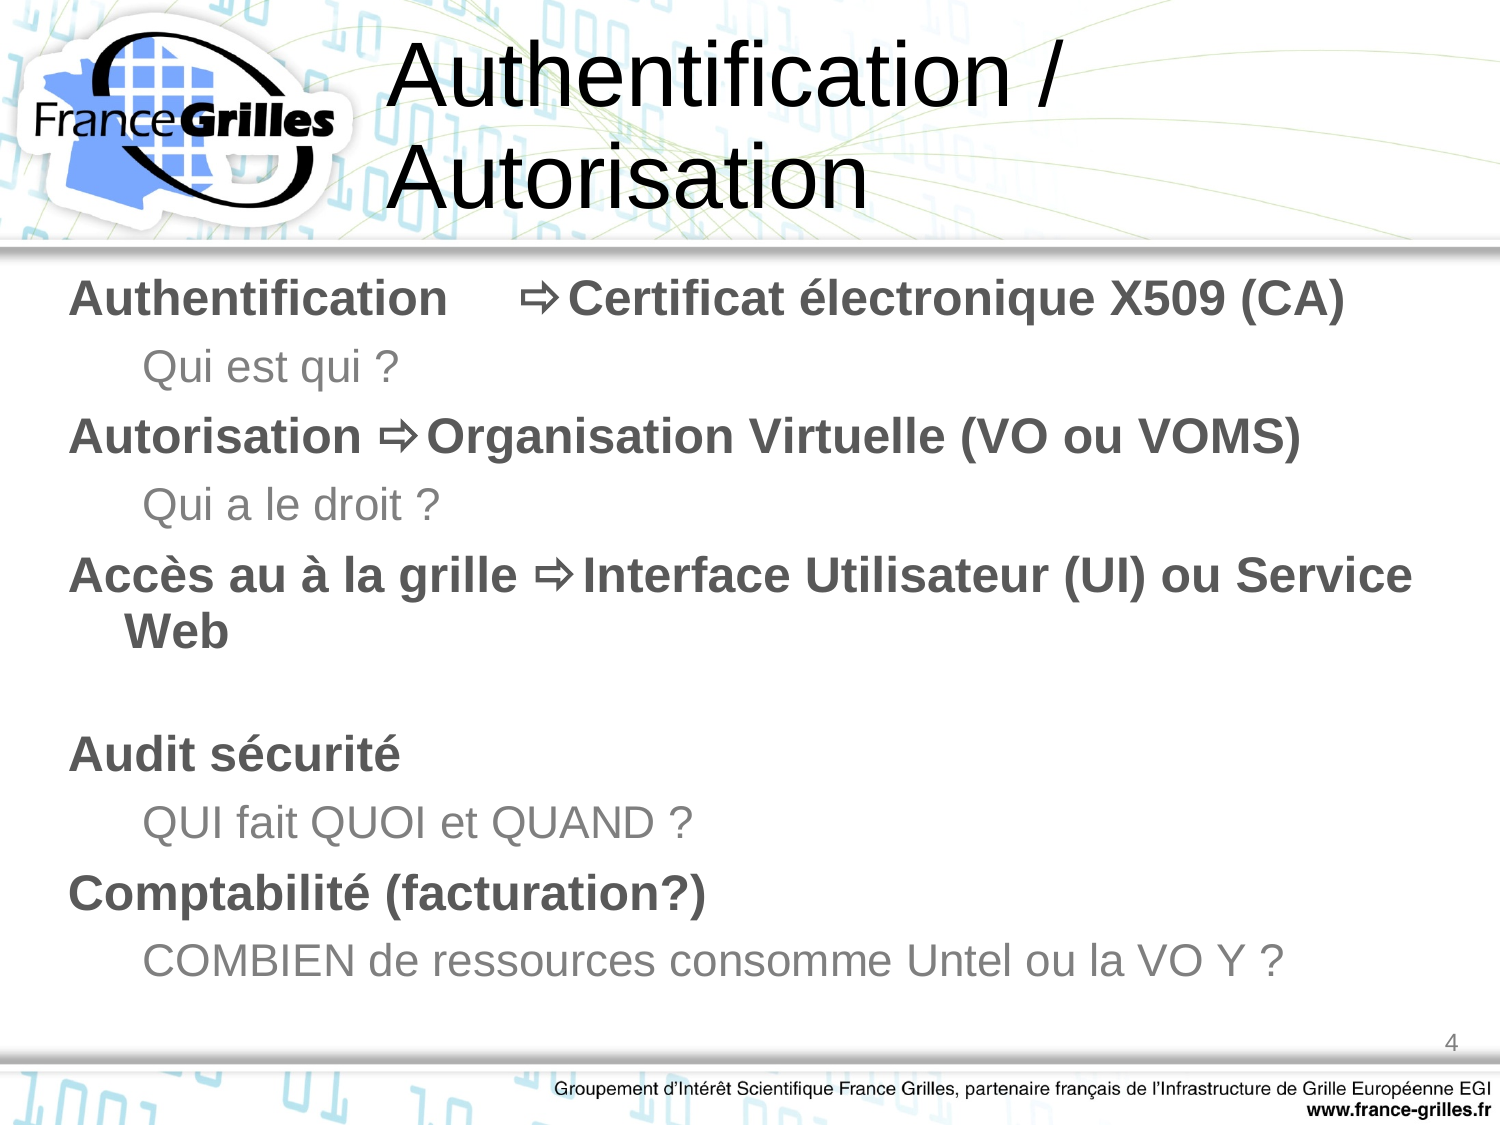

# Authentification / Autorisation
Authentification	Certificat électronique X509 (CA)
Qui est qui ?
Autorisation Organisation Virtuelle (VO ou VOMS)
Qui a le droit ?
Accès au à la grille Interface Utilisateur (UI) ou Service Web
Audit sécurité
QUI fait QUOI et QUAND ?
Comptabilité (facturation?)
COMBIEN de ressources consomme Untel ou la VO Y ?
4